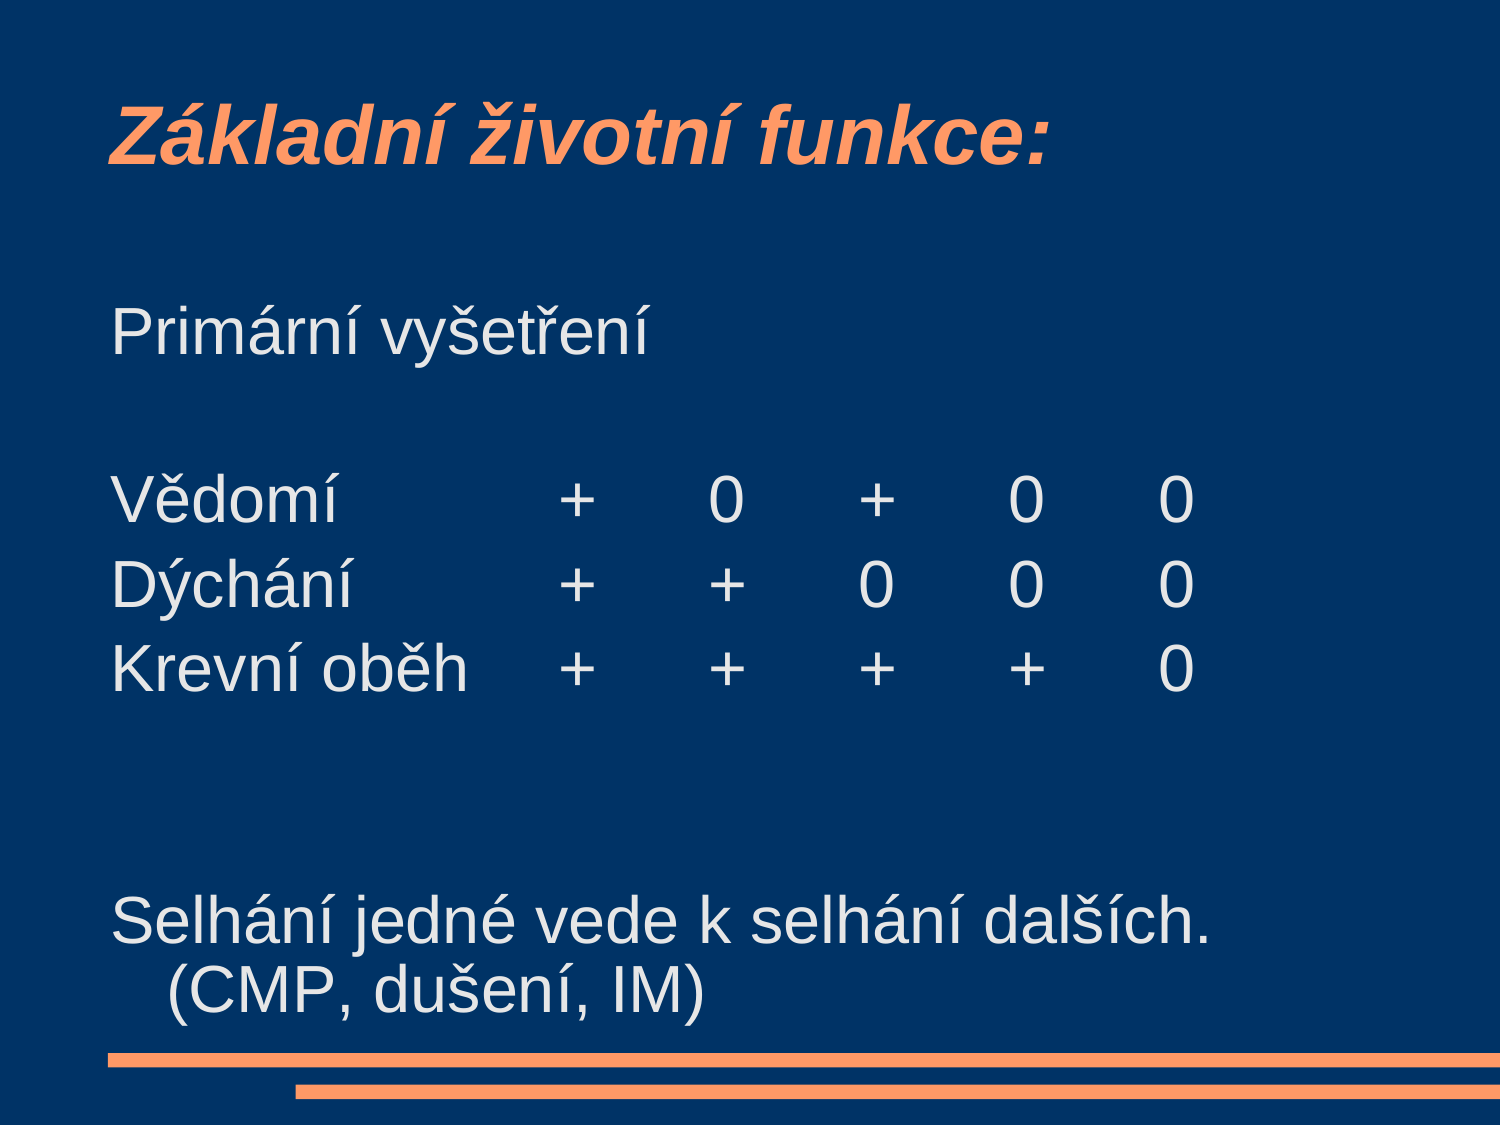

# Základní životní funkce:
Primární vyšetření
Vědomí		+	0	+	0	0
Dýchání		+	+	0	0	0
Krevní oběh	+	+	+	+	0
Selhání jedné vede k selhání dalších.
(CMP, dušení, IM)